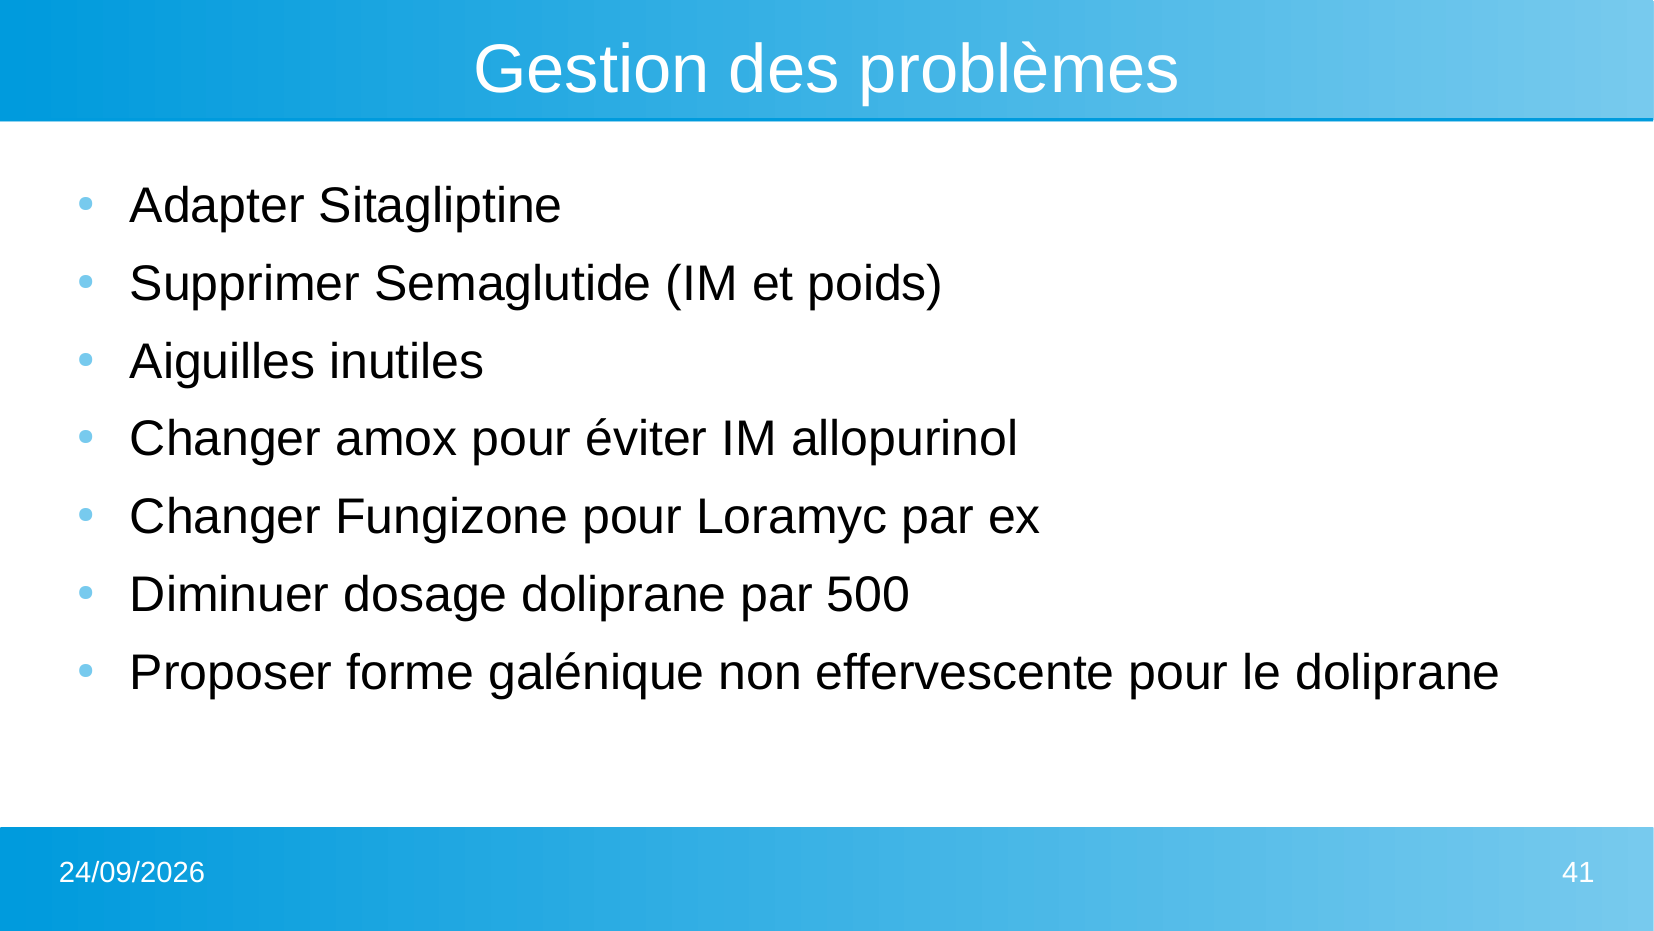

# Gestion des problèmes
Adapter Sitagliptine
Supprimer Semaglutide (IM et poids)
Aiguilles inutiles
Changer amox pour éviter IM allopurinol
Changer Fungizone pour Loramyc par ex
Diminuer dosage doliprane par 500
Proposer forme galénique non effervescente pour le doliprane
41